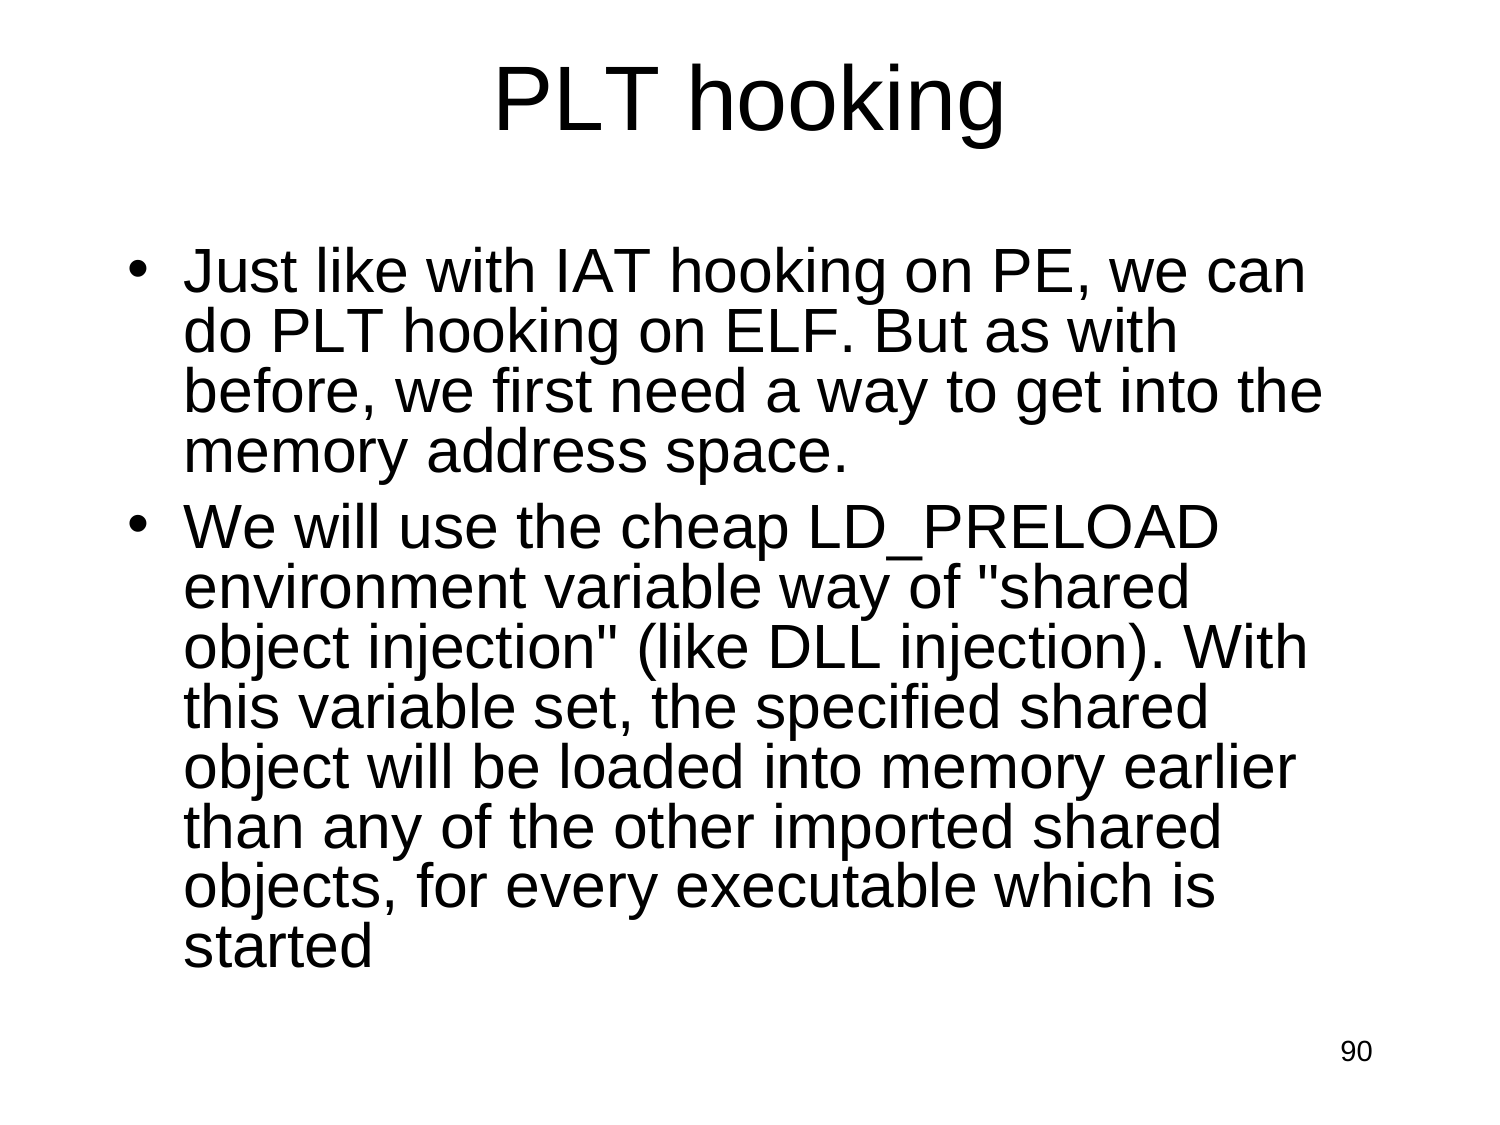

# PLT hooking
Just like with IAT hooking on PE, we can do PLT hooking on ELF. But as with before, we first need a way to get into the memory address space.
We will use the cheap LD_PRELOAD environment variable way of "shared object injection" (like DLL injection). With this variable set, the specified shared object will be loaded into memory earlier than any of the other imported shared objects, for every executable which is started